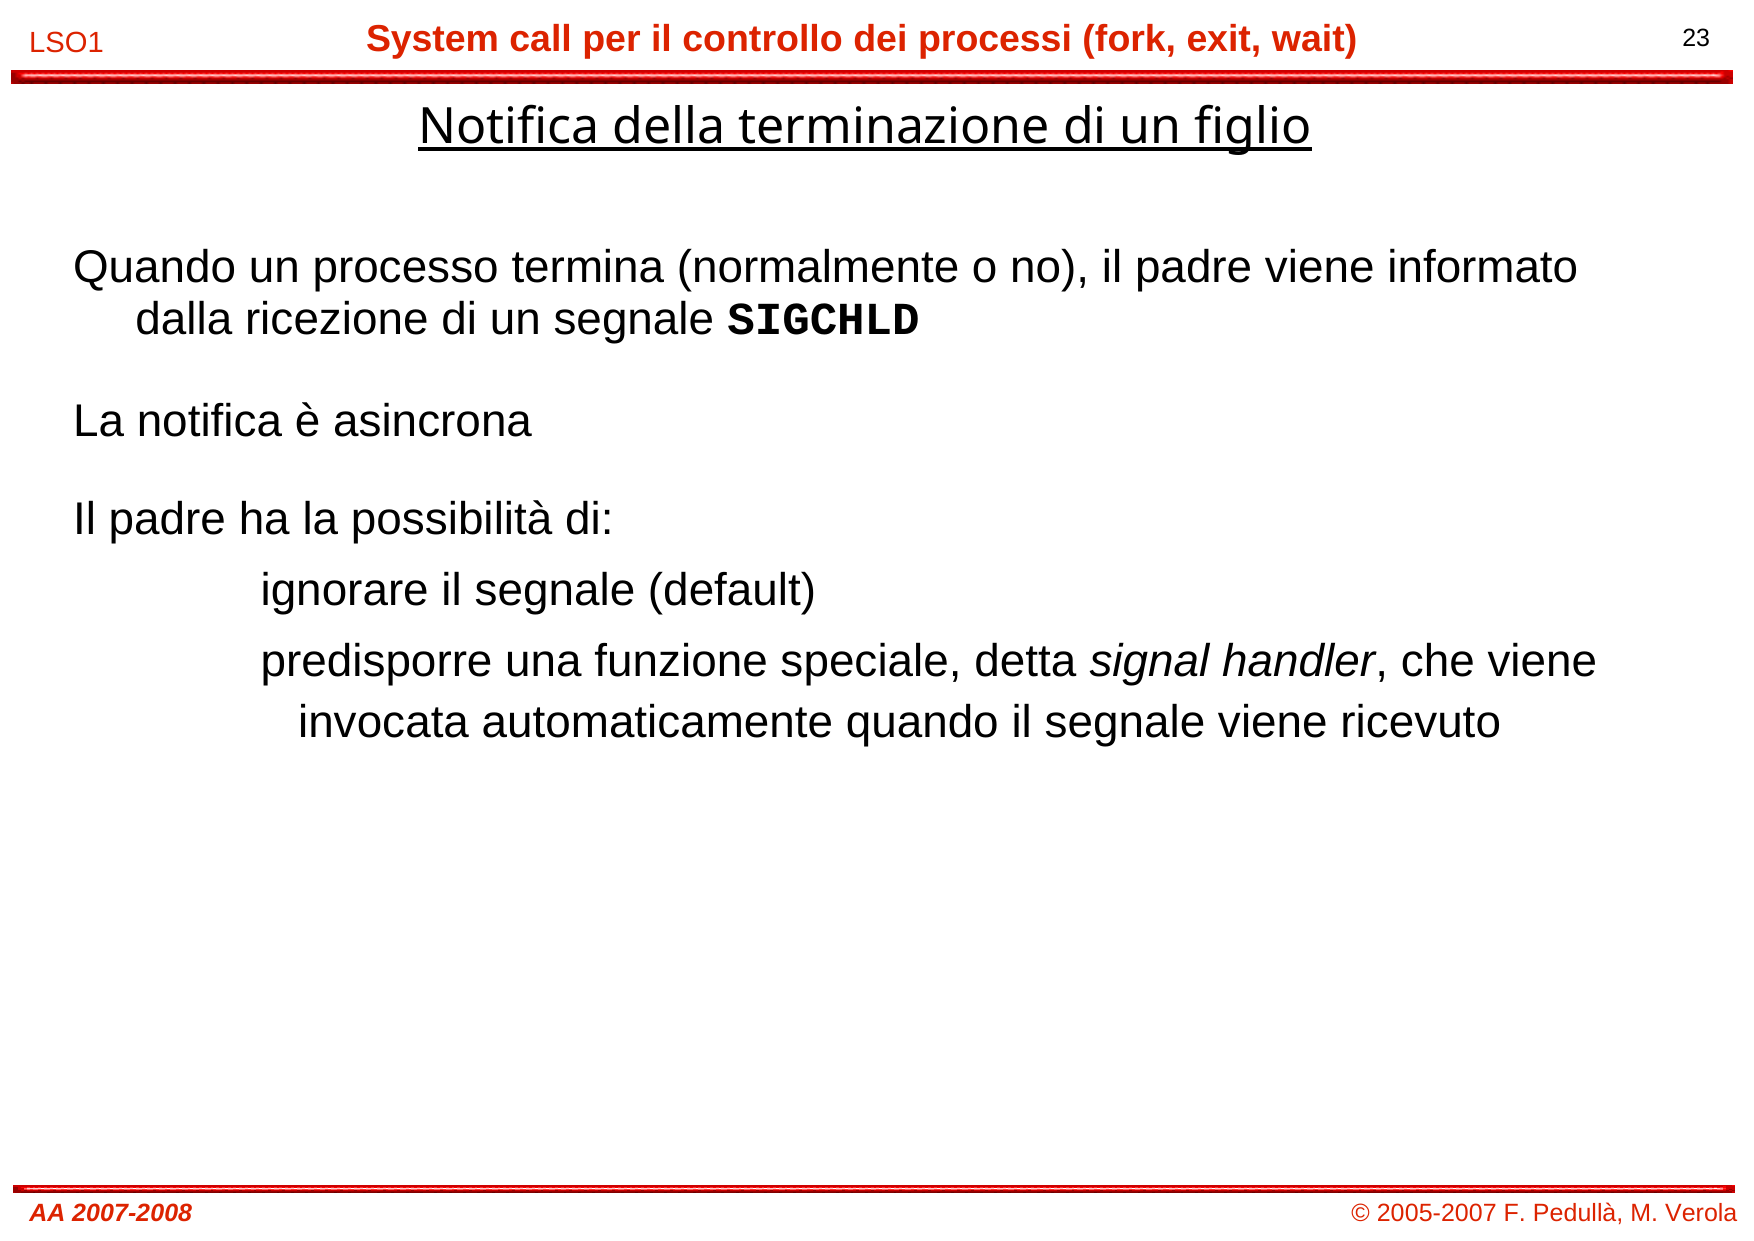

Notifica della terminazione di un figlio
# Quando un processo termina (normalmente o no), il padre viene informato dalla ricezione di un segnale SIGCHLD
La notifica è asincrona
Il padre ha la possibilità di:
ignorare il segnale (default)
predisporre una funzione speciale, detta signal handler, che viene invocata automaticamente quando il segnale viene ricevuto